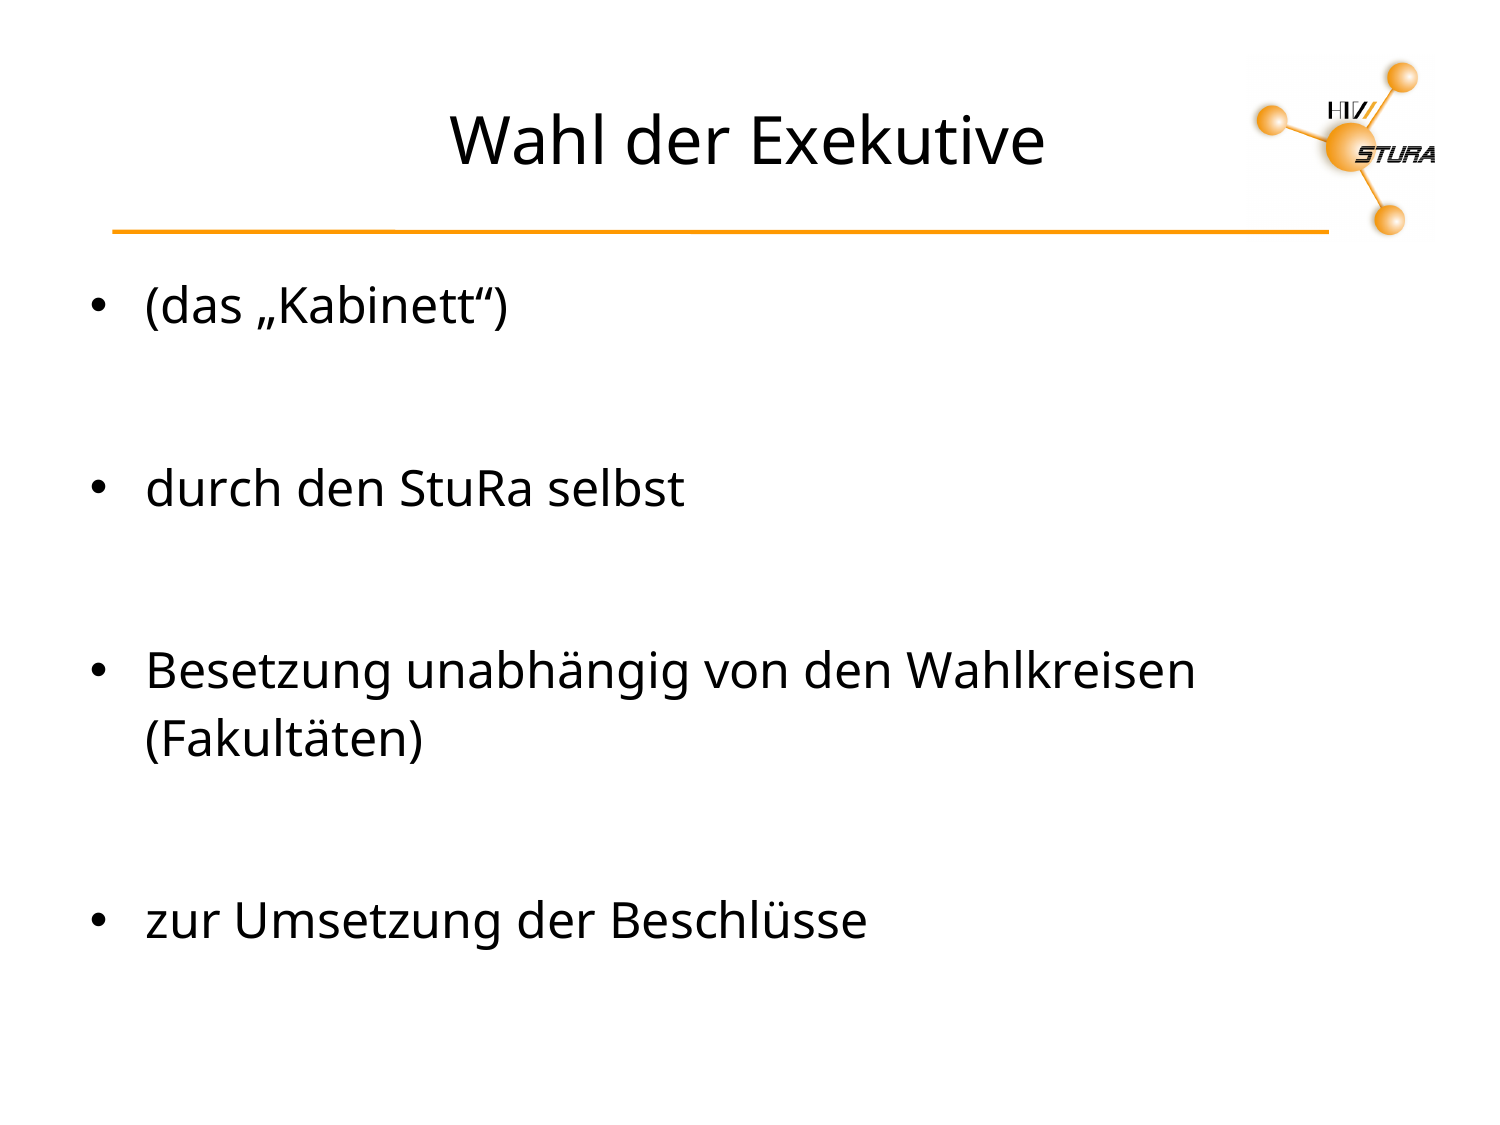

# Wahl der Exekutive
(das „Kabinett“)
durch den StuRa selbst
Besetzung unabhängig von den Wahlkreisen (Fakultäten)
zur Umsetzung der Beschlüsse